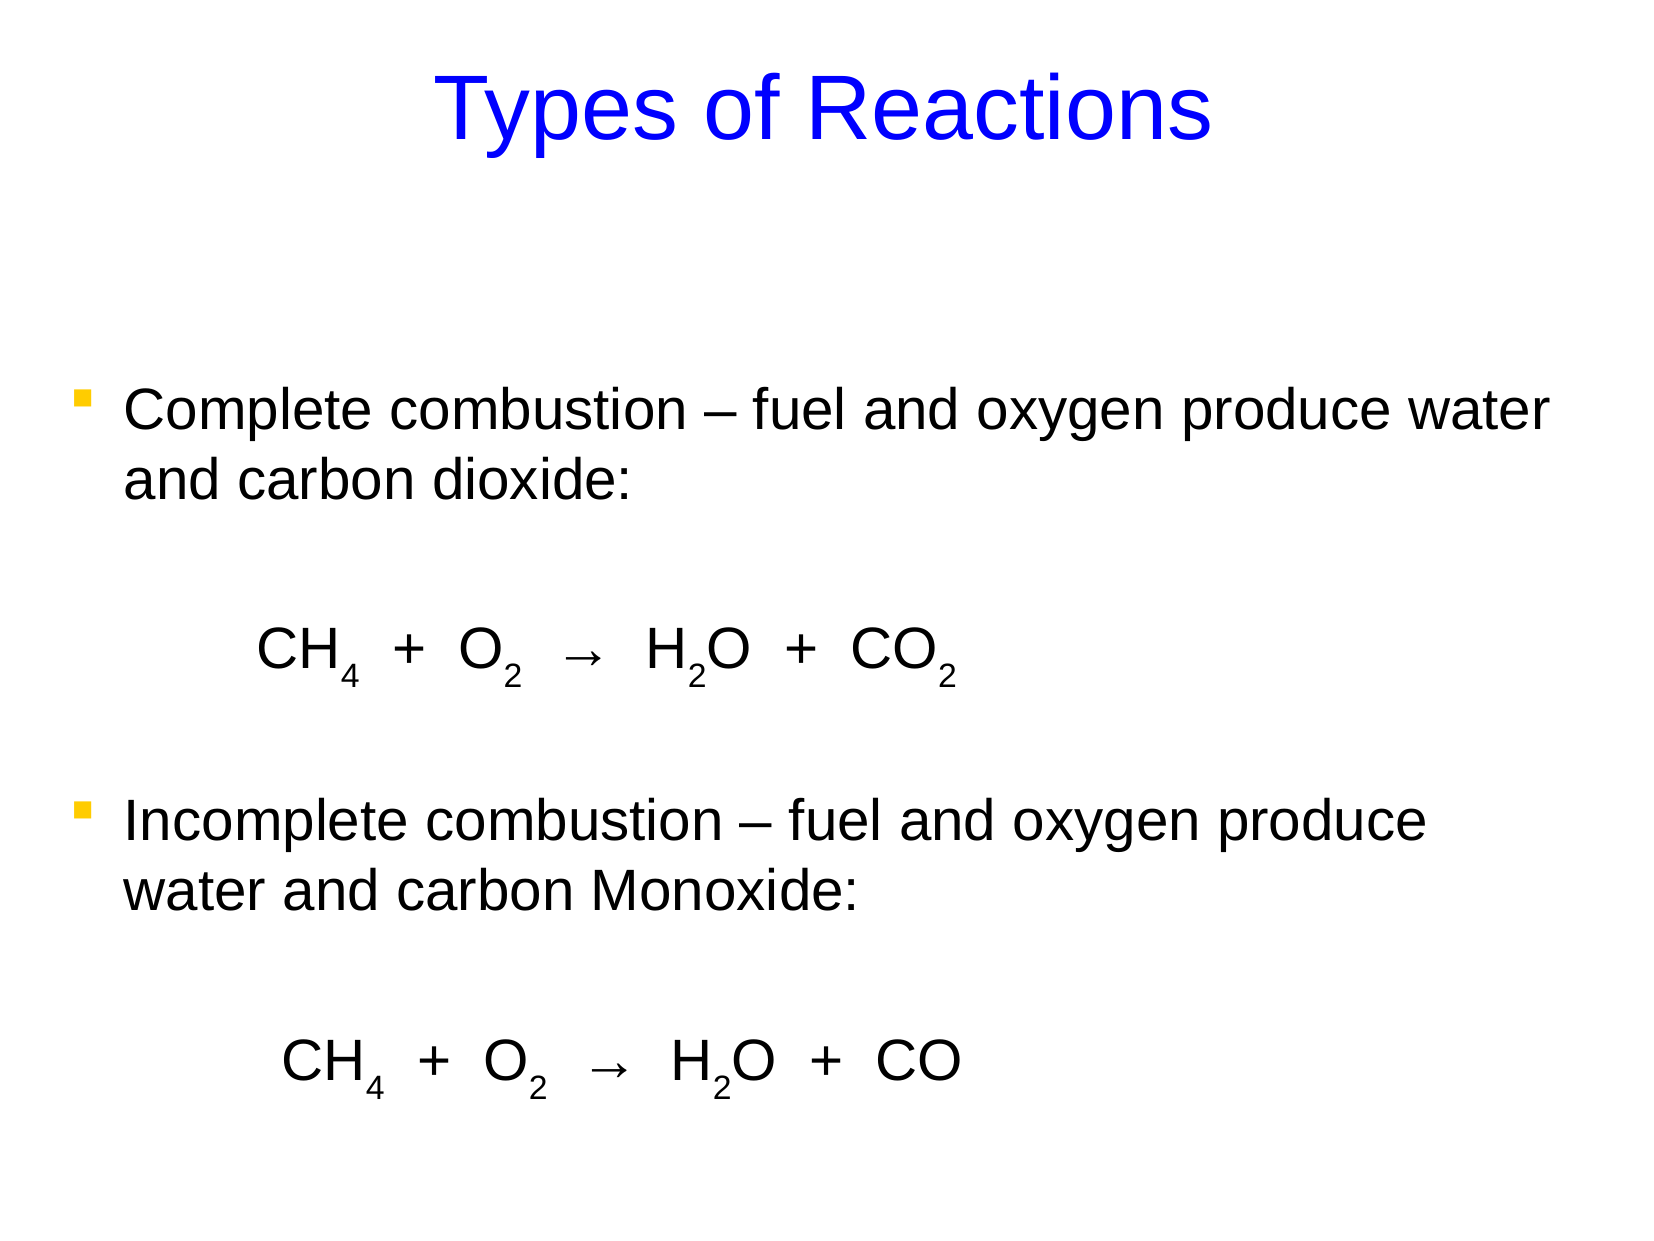

# Types of Reactions
Complete combustion – fuel and oxygen produce water and carbon dioxide:
CH4 + O2 → H2O + CO2
Incomplete combustion – fuel and oxygen produce water and carbon Monoxide:
CH4 + O2 → H2O + CO